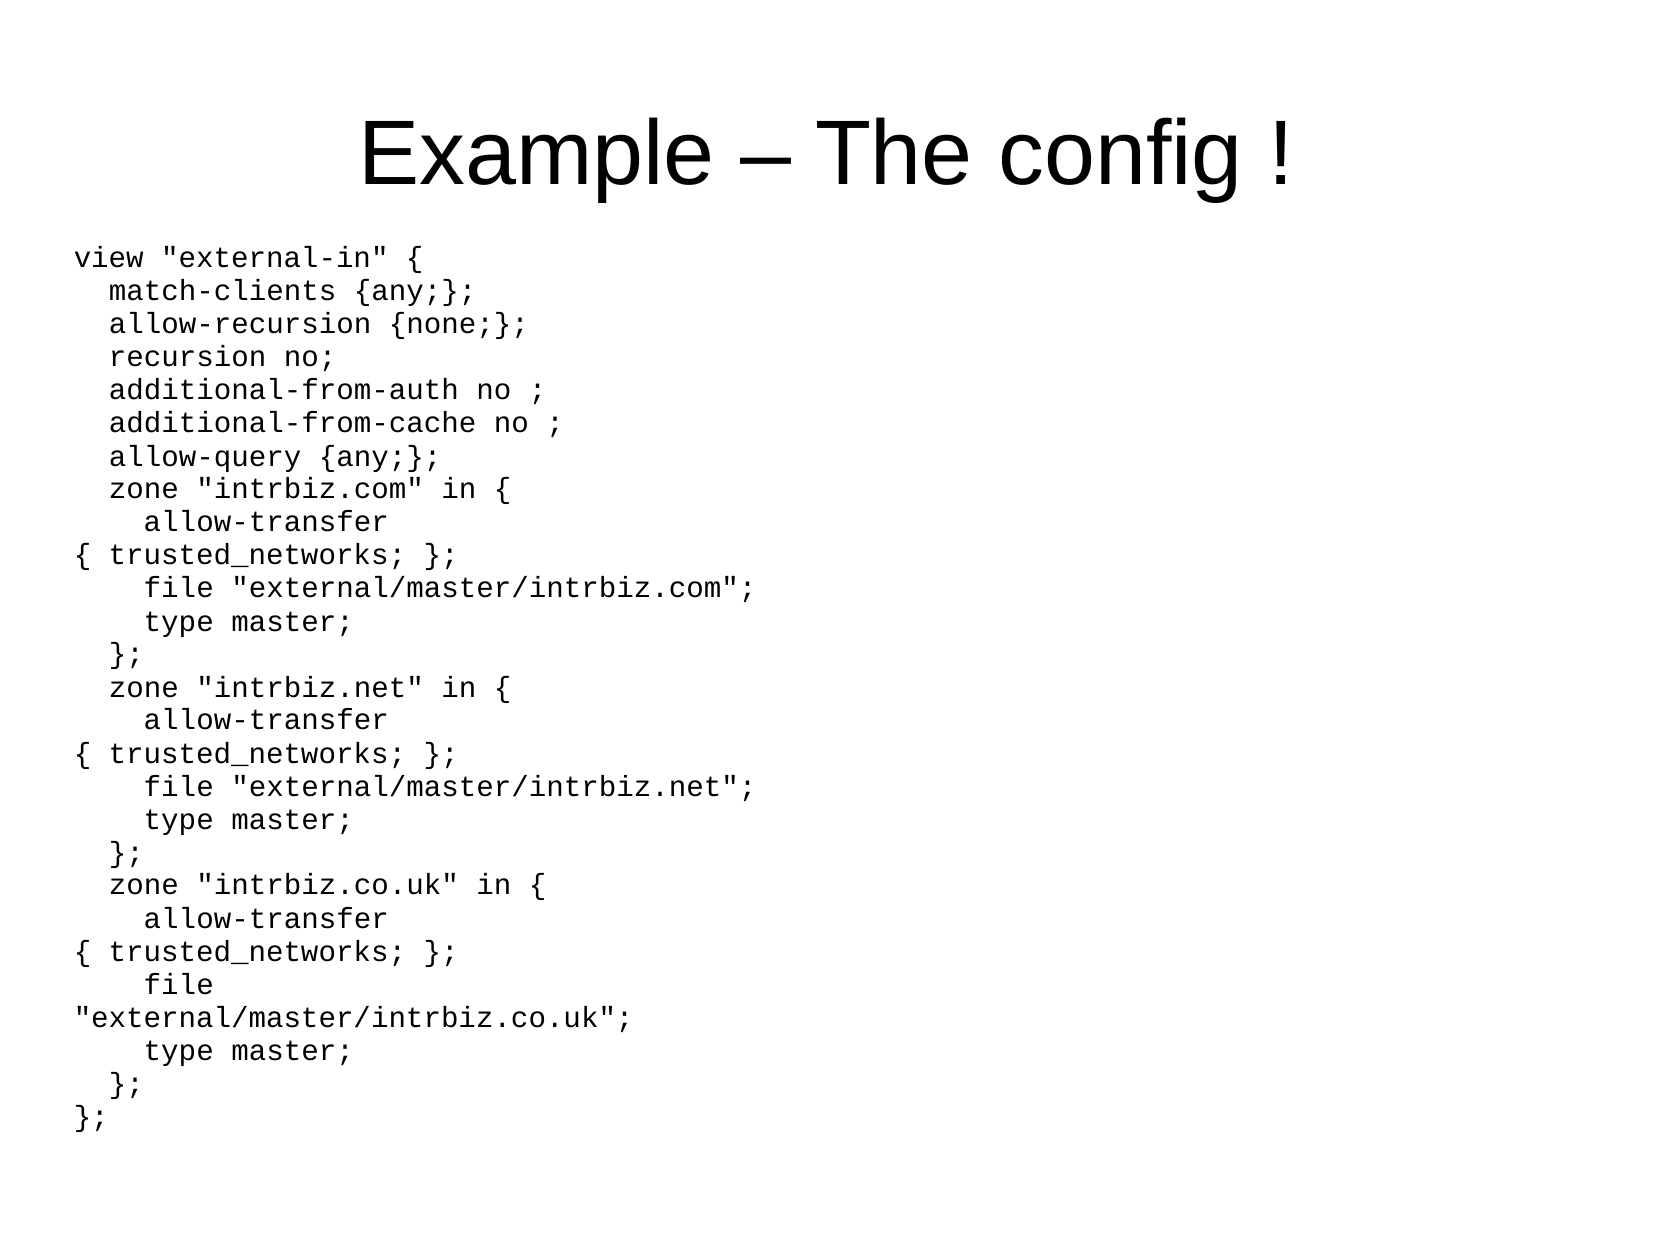

# Example – The config !
view "external-in" {
 match-clients {any;};
 allow-recursion {none;};
 recursion no;
 additional-from-auth no ;
 additional-from-cache no ;
 allow-query {any;};
 zone "intrbiz.com" in {
 allow-transfer { trusted_networks; };
 file "external/master/intrbiz.com";
 type master;
 };
 zone "intrbiz.net" in {
 allow-transfer { trusted_networks; };
 file "external/master/intrbiz.net";
 type master;
 };
 zone "intrbiz.co.uk" in {
 allow-transfer { trusted_networks; };
 file "external/master/intrbiz.co.uk";
 type master;
 };
};